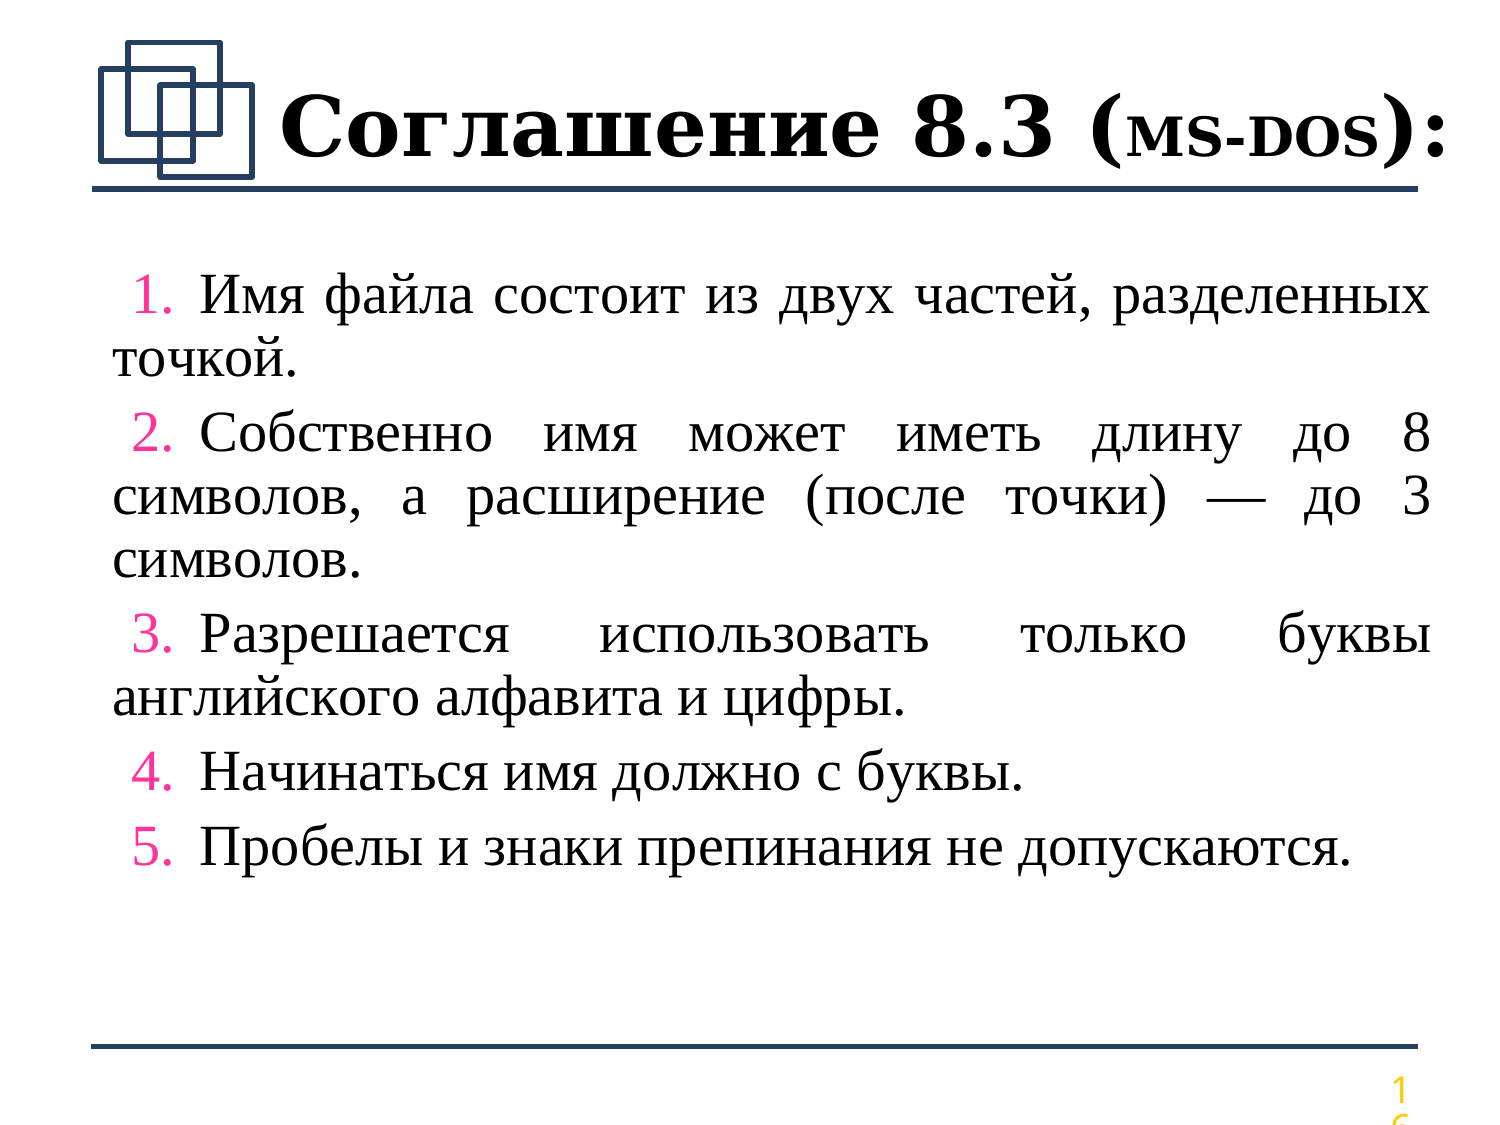

# Соглашение 8.3 (MS-DOS):
Имя файла состоит из двух частей, разделенных точкой.
Собственно имя может иметь длину до 8 символов, а расширение (после точки) — до 3 символов.
Разрешается использовать только буквы английского алфавита и цифры.
Начинаться имя должно с буквы.
Пробелы и знаки препинания не допускаются.